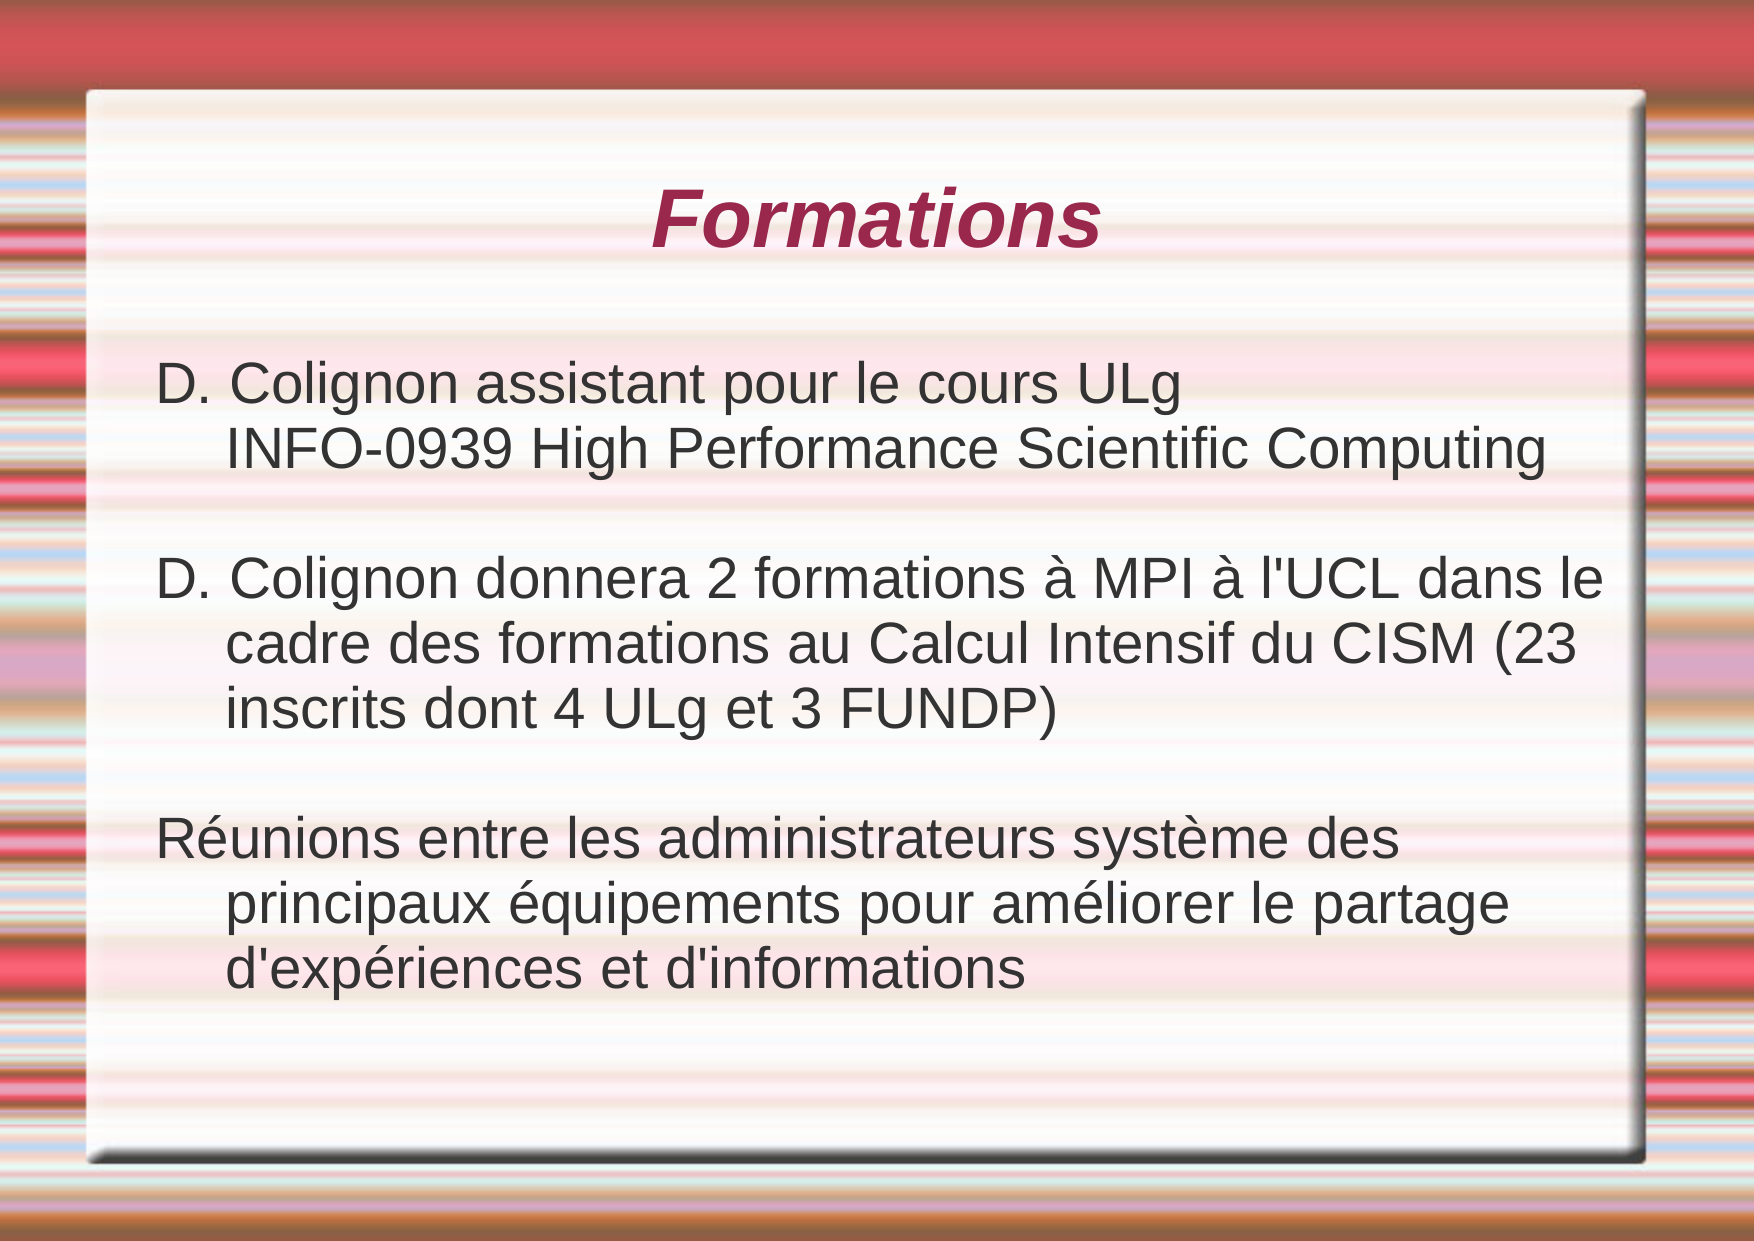

# Formations
D. Colignon assistant pour le cours ULg
INFO-0939 High Performance Scientific Computing
D. Colignon donnera 2 formations à MPI à l'UCL dans le cadre des formations au Calcul Intensif du CISM (23 inscrits dont 4 ULg et 3 FUNDP)
Réunions entre les administrateurs système des principaux équipements pour améliorer le partage d'expériences et d'informations